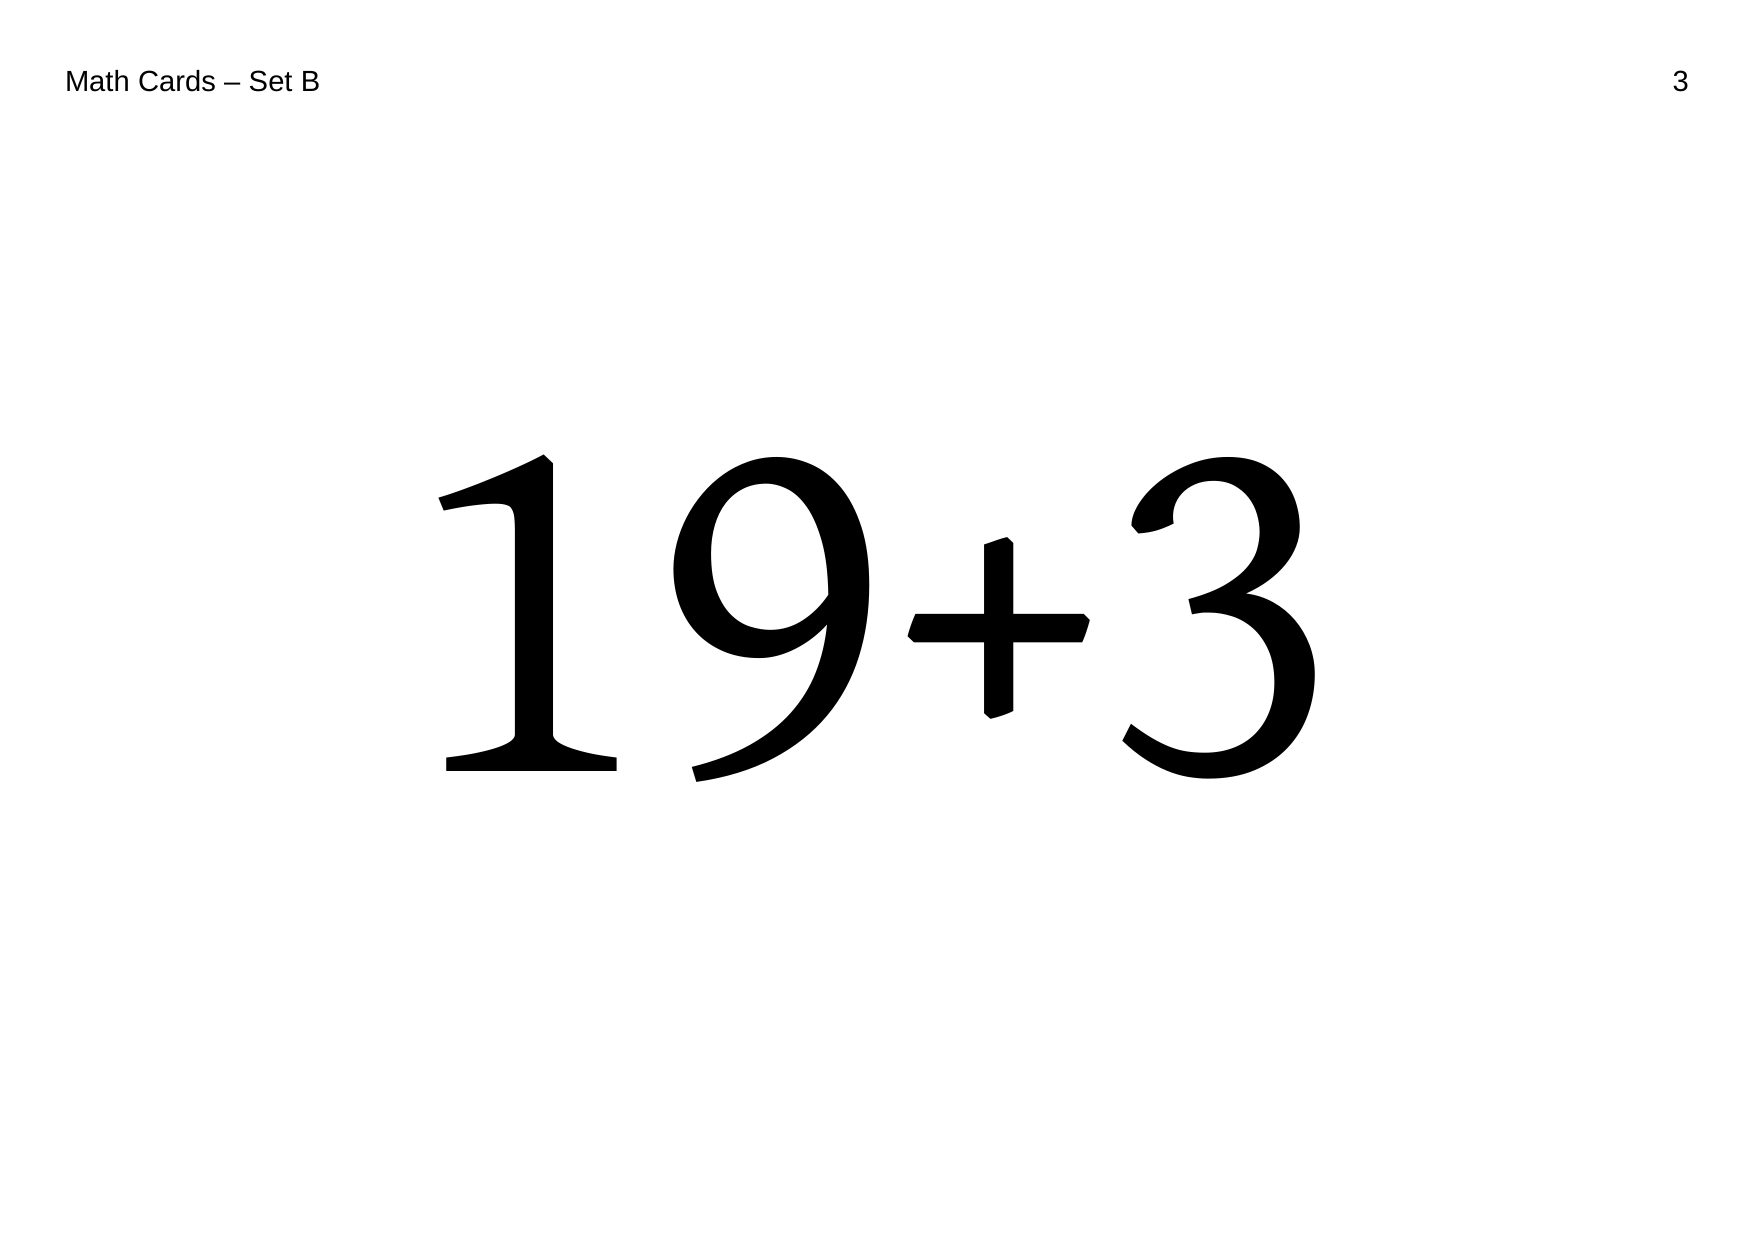

Math Cards – Set B
3
19+3